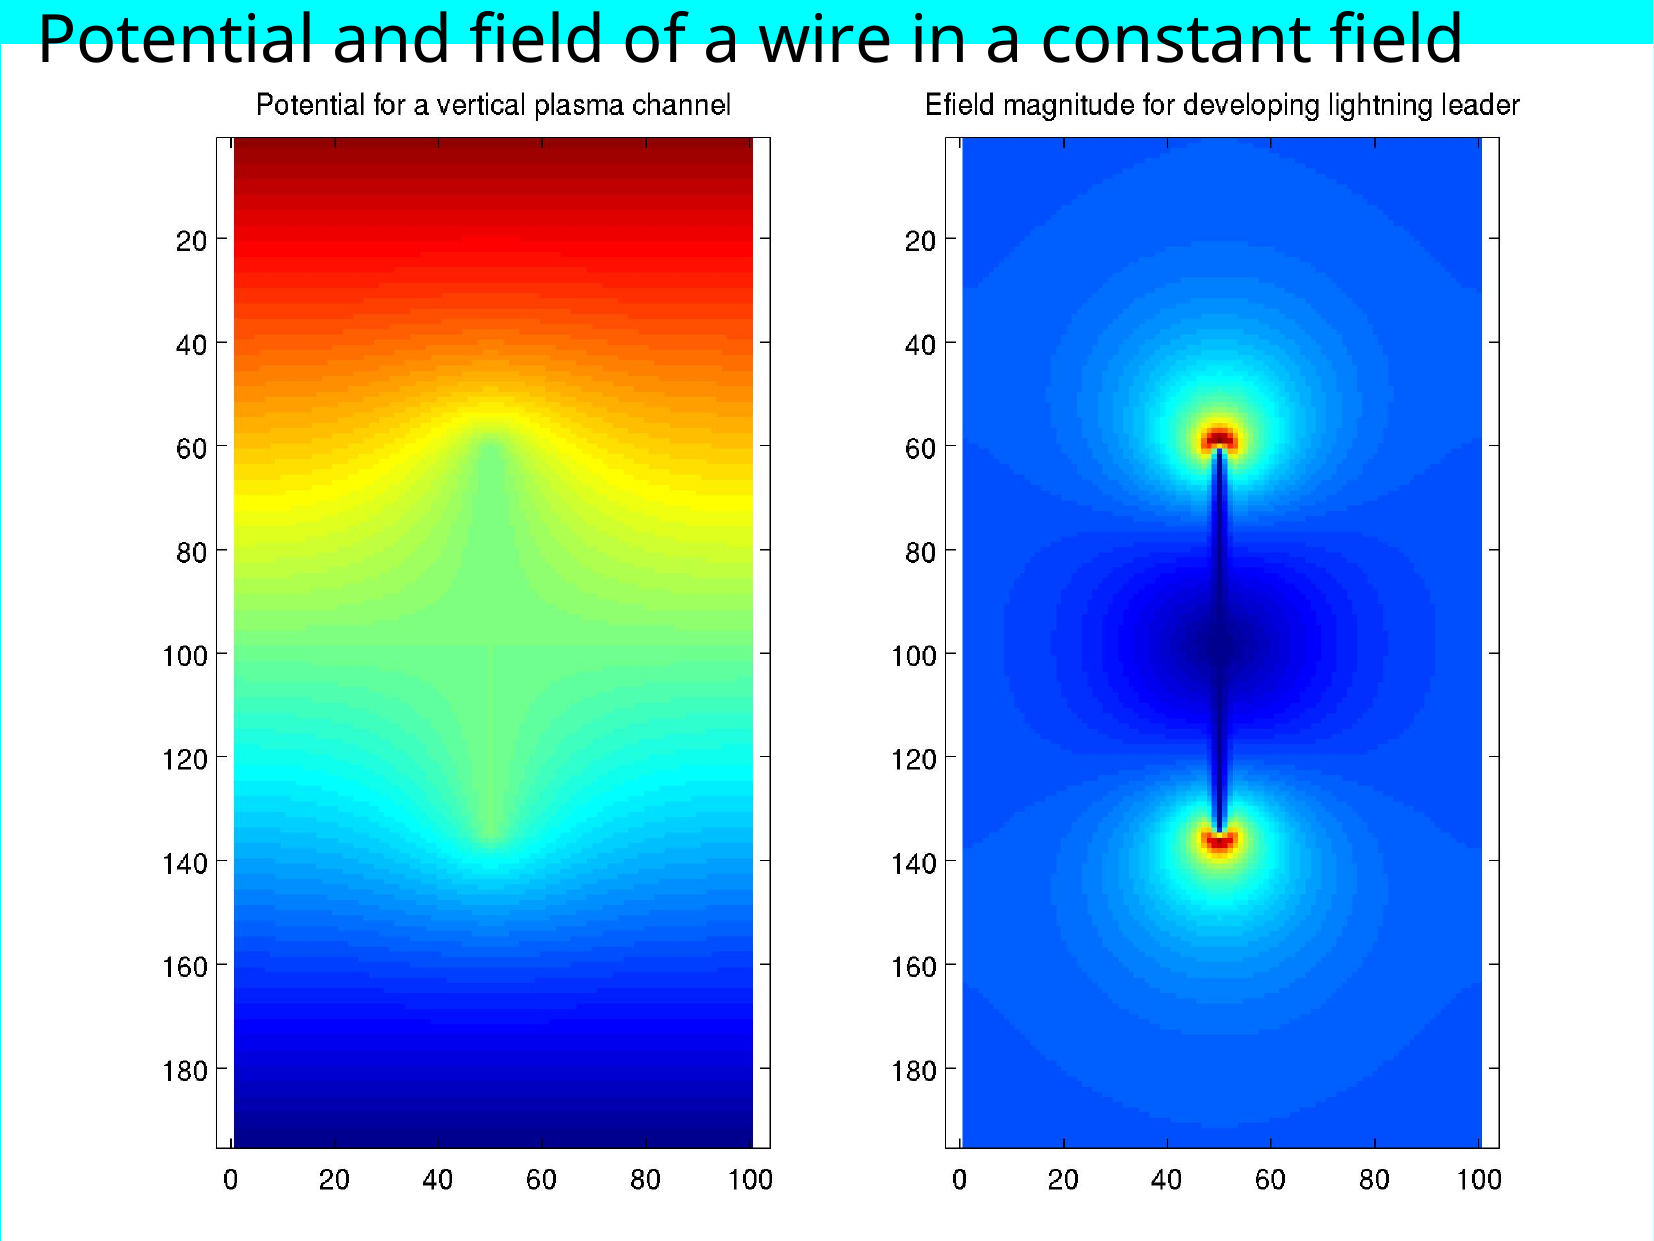

Potential and field of a wire in a constant field
7